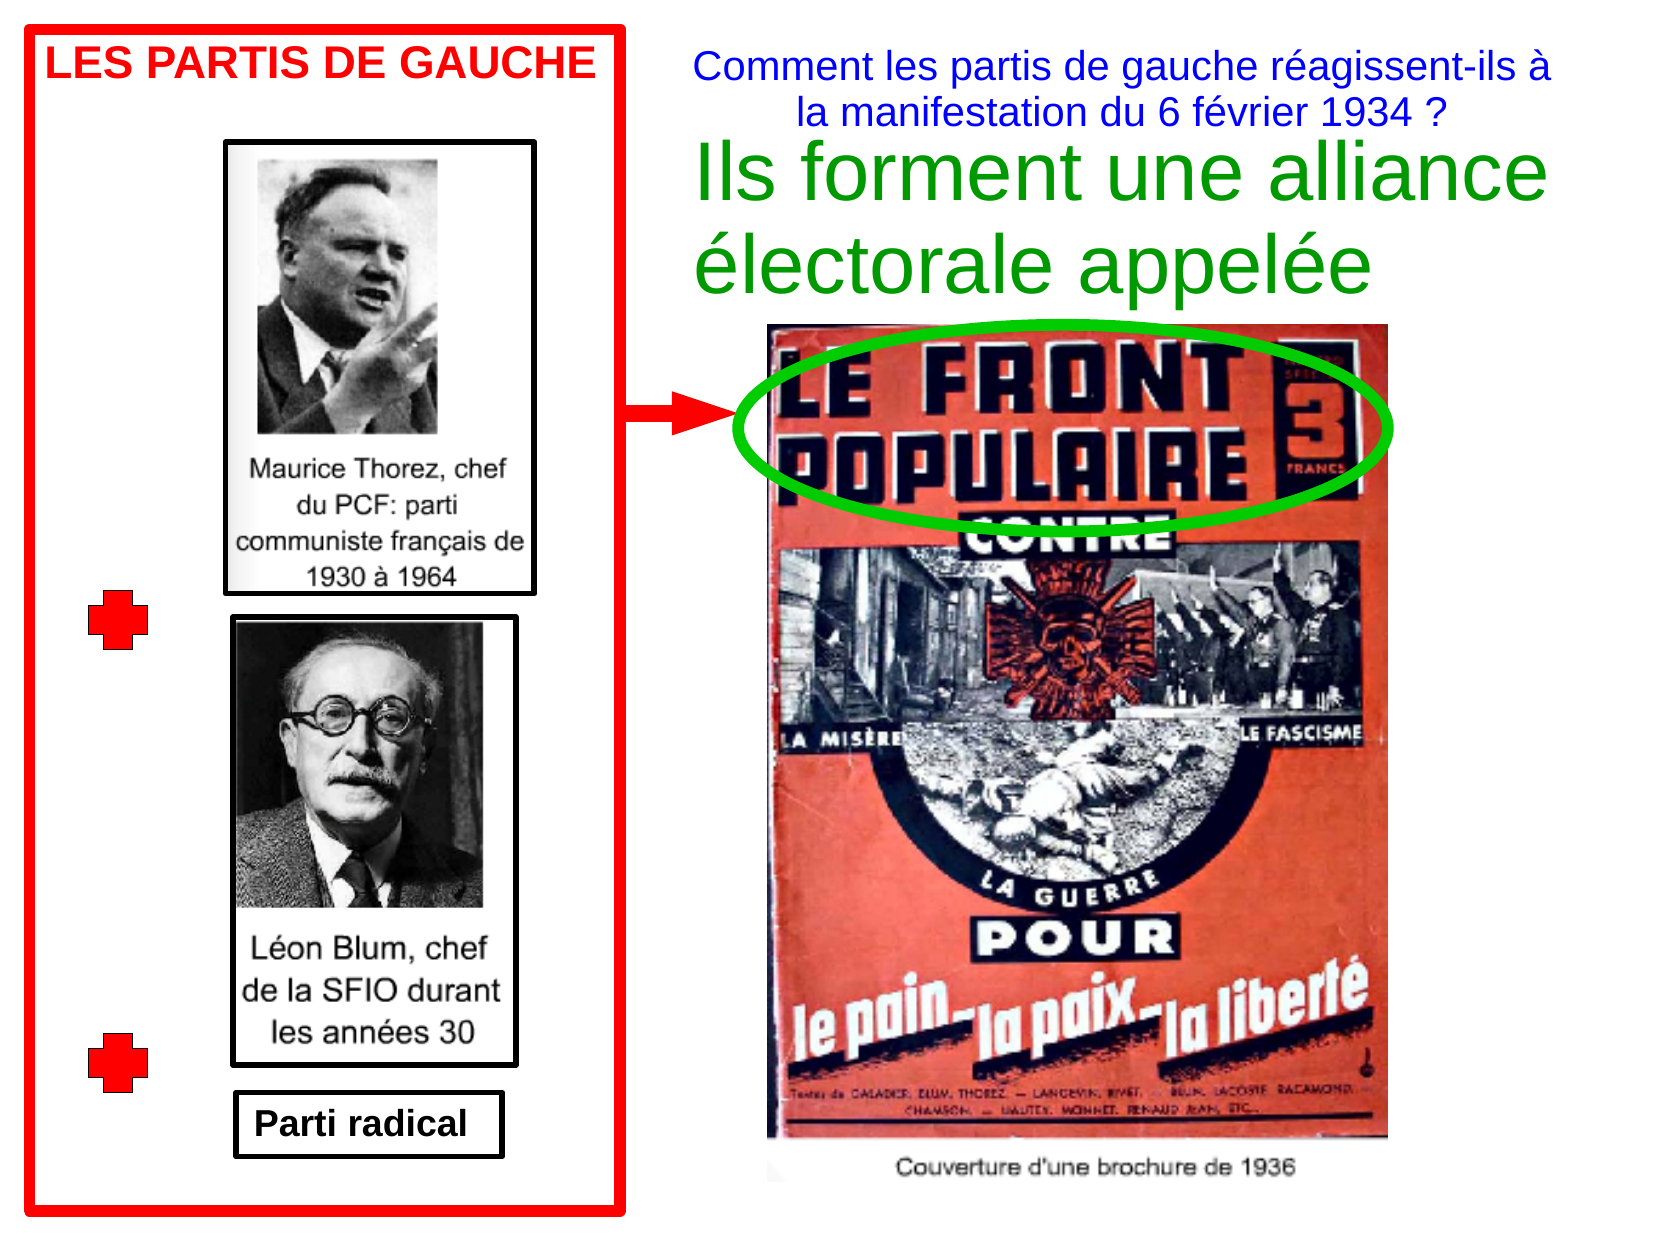

LES PARTIS DE GAUCHE
# Comment les partis de gauche réagissent-ils à la manifestation du 6 février 1934 ?
Ils forment une alliance électorale appelée
Parti radical